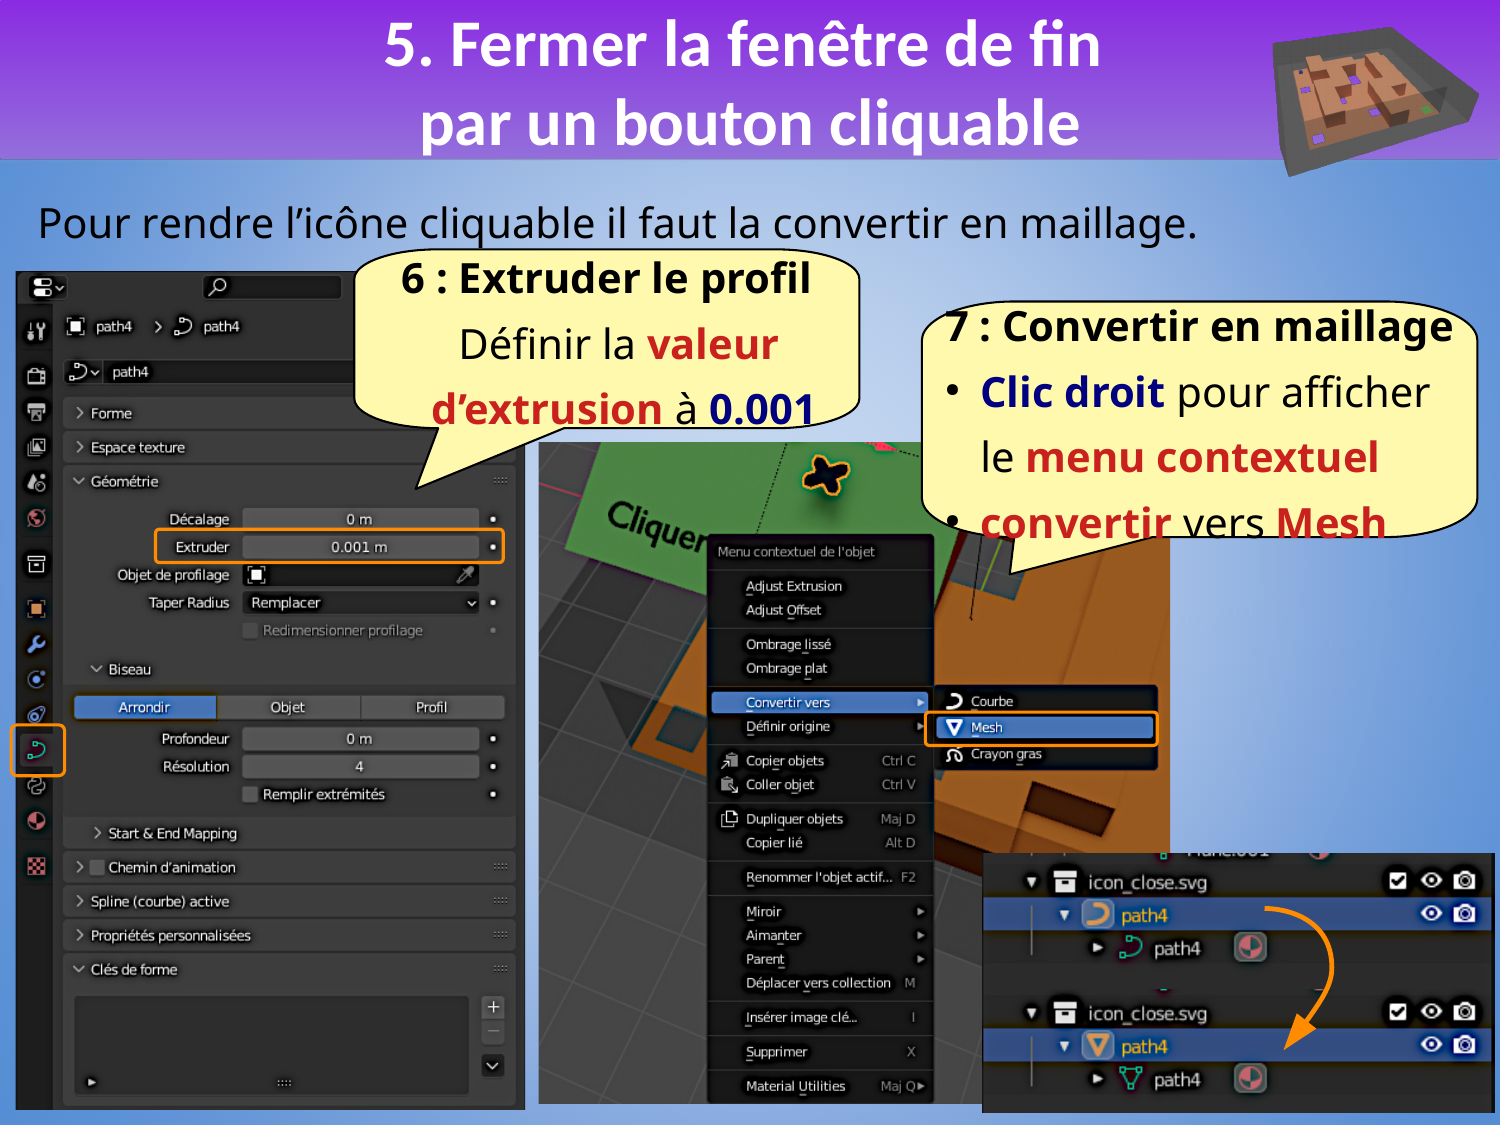

5. Fermer la fenêtre de fin
par un bouton cliquable
Pour rendre l’icône cliquable il faut la convertir en maillage.
6 : Extruder le profil
Définir la valeur
d’extrusion à 0.001
7 : Convertir en maillage
Clic droit pour afficher
le menu contextuel
convertir vers Mesh